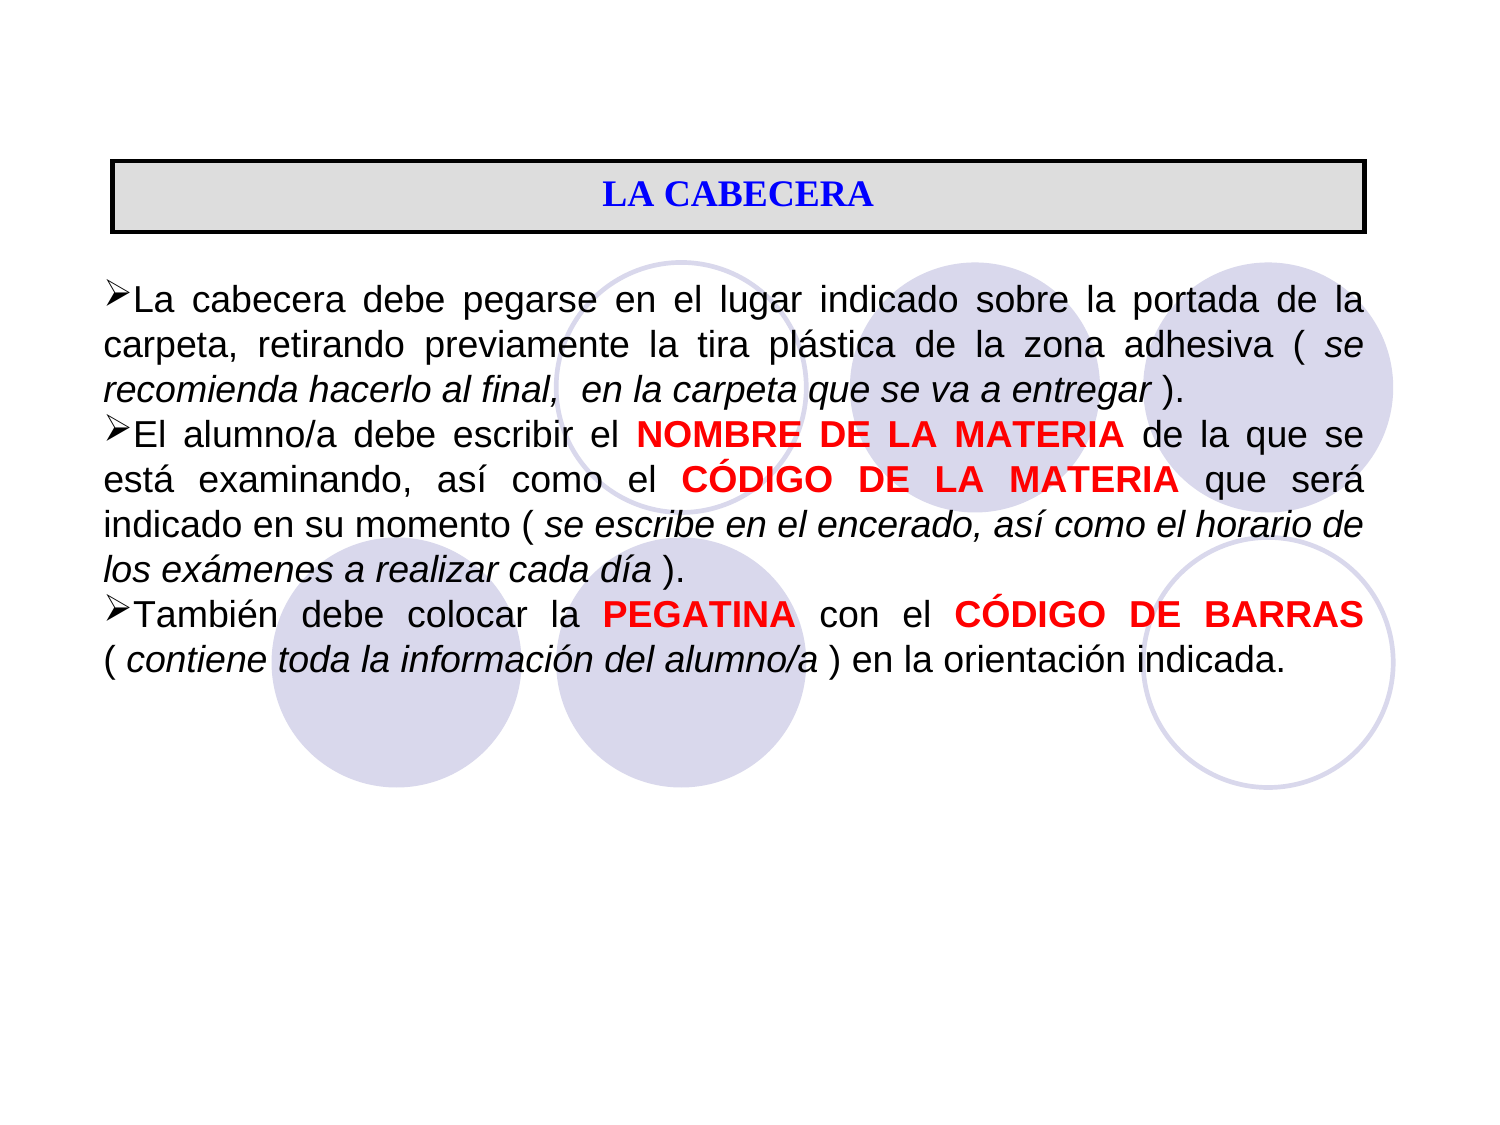

LA CABECERA
La cabecera debe pegarse en el lugar indicado sobre la portada de la carpeta, retirando previamente la tira plástica de la zona adhesiva ( se recomienda hacerlo al final, en la carpeta que se va a entregar ).
El alumno/a debe escribir el NOMBRE DE LA MATERIA de la que se está examinando, así como el CÓDIGO DE LA MATERIA que será indicado en su momento ( se escribe en el encerado, así como el horario de los exámenes a realizar cada día ).
También debe colocar la PEGATINA con el CÓDIGO DE BARRAS ( contiene toda la información del alumno/a ) en la orientación indicada.